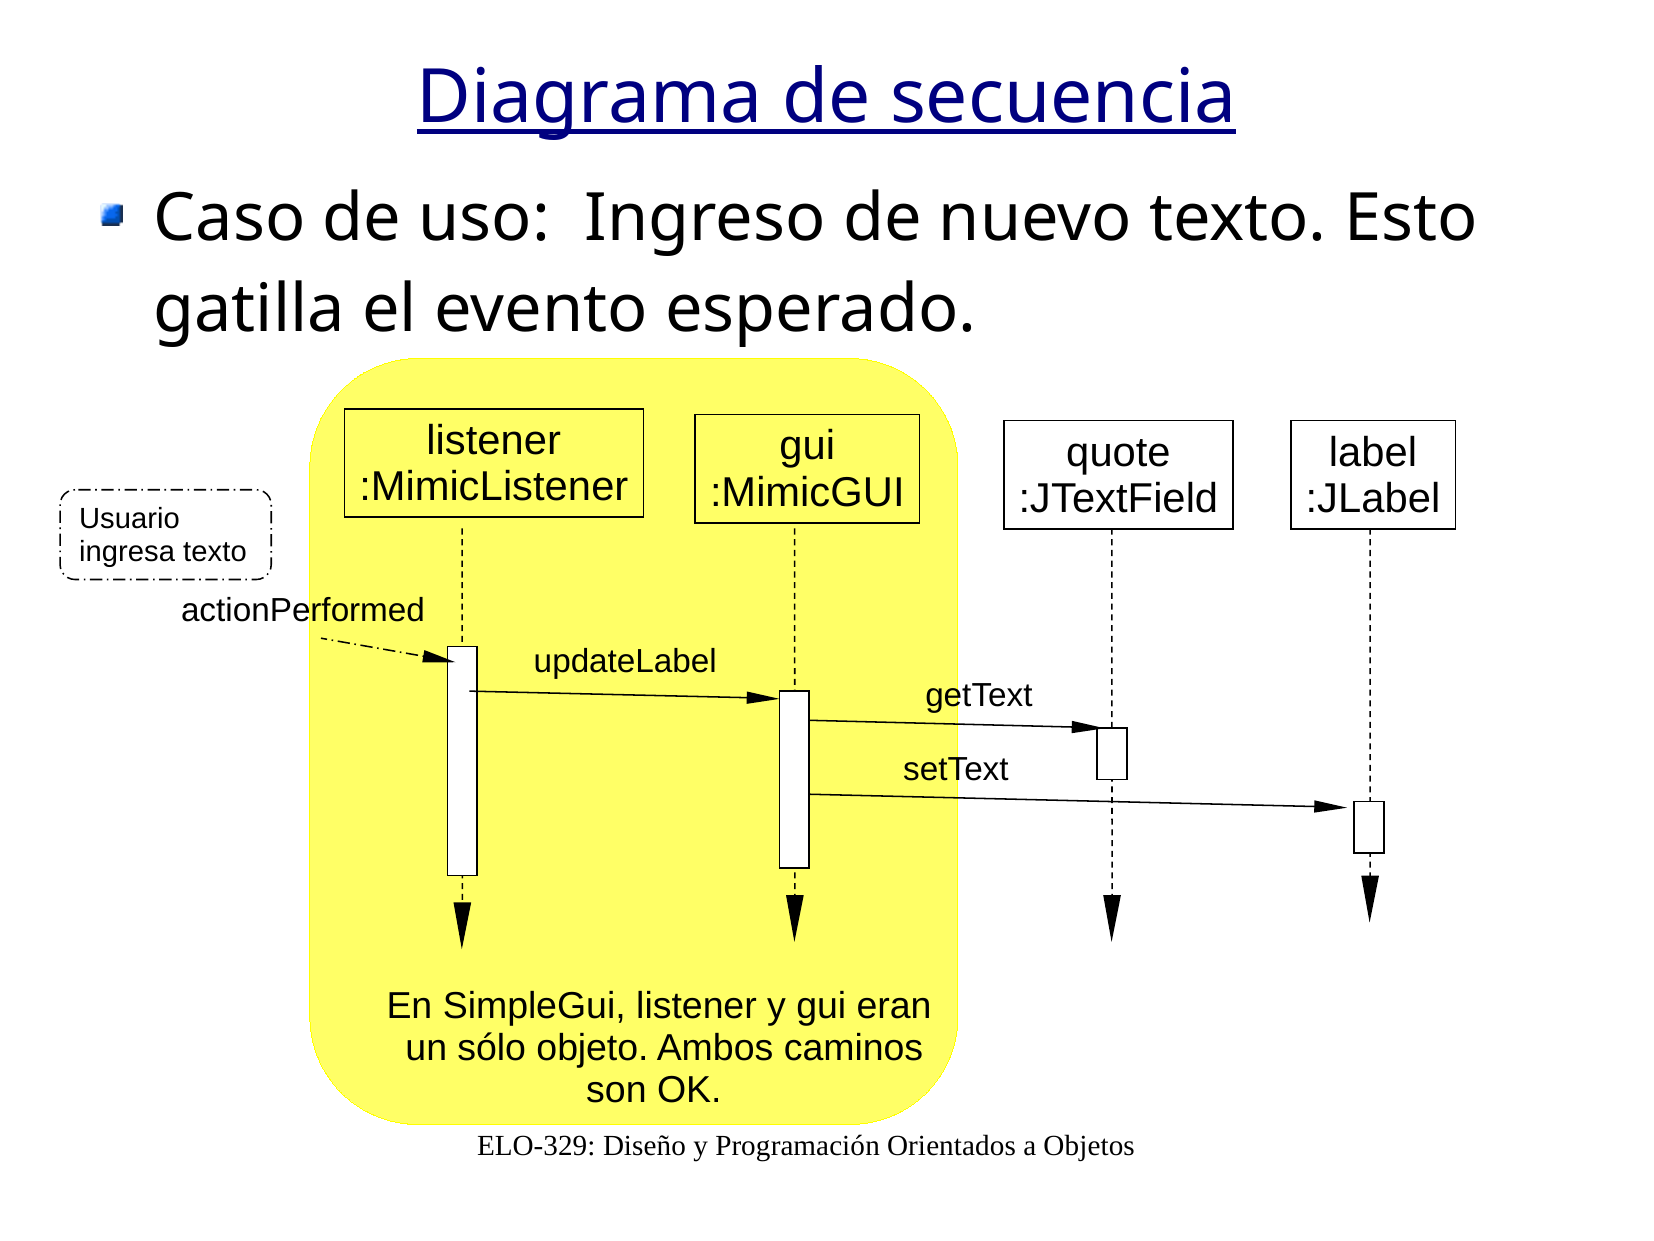

# Diagrama de secuencia
Caso de uso: Ingreso de nuevo texto. Esto gatilla el evento esperado.
listener
:MimicListener
gui
:MimicGUI
quote
:JTextField
label
:JLabel
Usuario
ingresa texto
actionPerformed
updateLabel
getText
setText
En SimpleGui, listener y gui eran
 un sólo objeto. Ambos caminos
son OK.